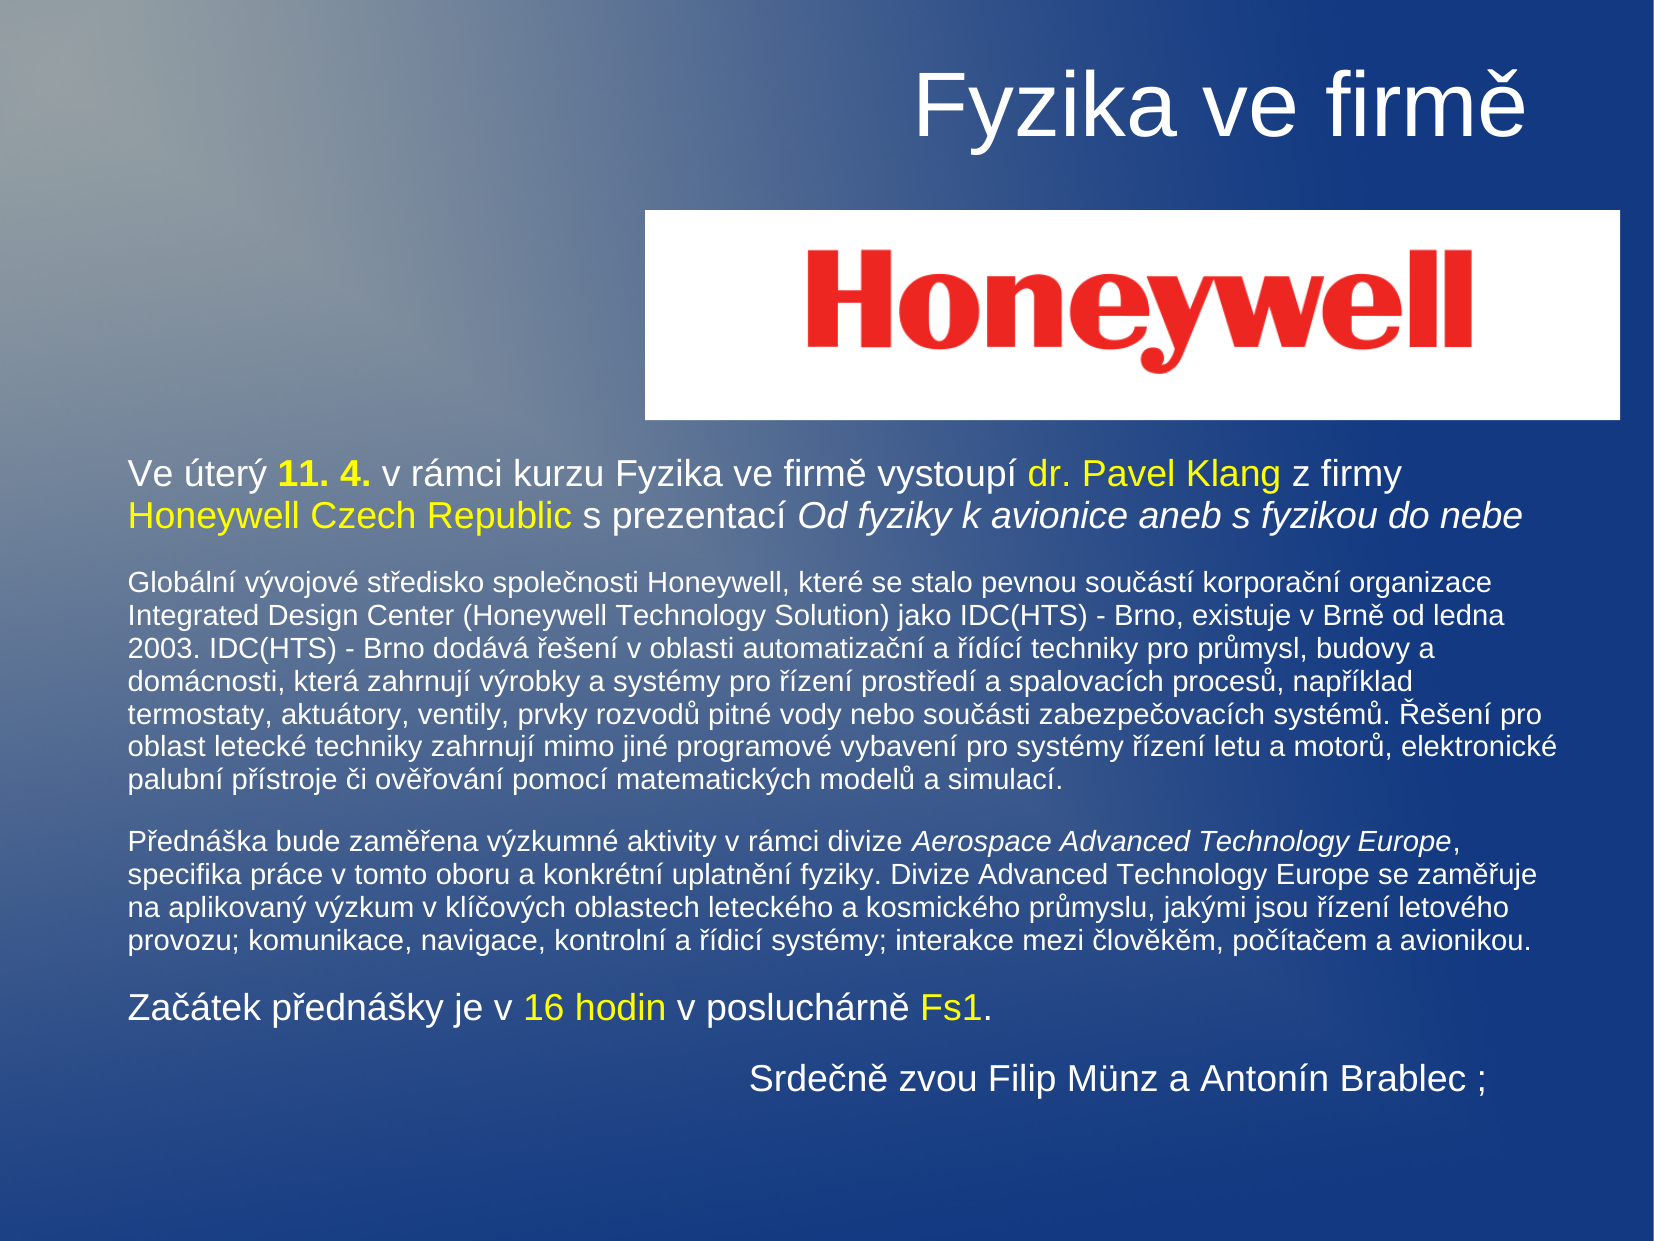

# Fyzika ve firmě
Ve úterý 11. 4. v rámci kurzu Fyzika ve firmě vystoupí dr. Pavel Klang z firmy Honeywell Czech Republic s prezentací Od fyziky k avionice aneb s fyzikou do nebe
Globální vývojové středisko společnosti Honeywell, které se stalo pevnou součástí korporační organizace Integrated Design Center (Honeywell Technology Solution) jako IDC(HTS) - Brno, existuje v Brně od ledna 2003. IDC(HTS) - Brno dodává řešení v oblasti automatizační a řídící techniky pro průmysl, budovy a domácnosti, která zahrnují výrobky a systémy pro řízení prostředí a spalovacích procesů, například termostaty, aktuátory, ventily, prvky rozvodů pitné vody nebo součásti zabezpečovacích systémů. Řešení pro oblast letecké techniky zahrnují mimo jiné programové vybavení pro systémy řízení letu a motorů, elektronické palubní přístroje či ověřování pomocí matematických modelů a simulací.
Přednáška bude zaměřena výzkumné aktivity v rámci divize Aerospace Advanced Technology Europe, specifika práce v tomto oboru a konkrétní uplatnění fyziky. Divize Advanced Technology Europe se zaměřuje na aplikovaný výzkum v klíčových oblastech leteckého a kosmického průmyslu, jakými jsou řízení letového provozu; komunikace, navigace, kontrolní a řídicí systémy; interakce mezi člověkěm, počítačem a avionikou.
Začátek přednášky je v 16 hodin v posluchárně Fs1.
Srdečně zvou Filip Münz a Antonín Brablec ;